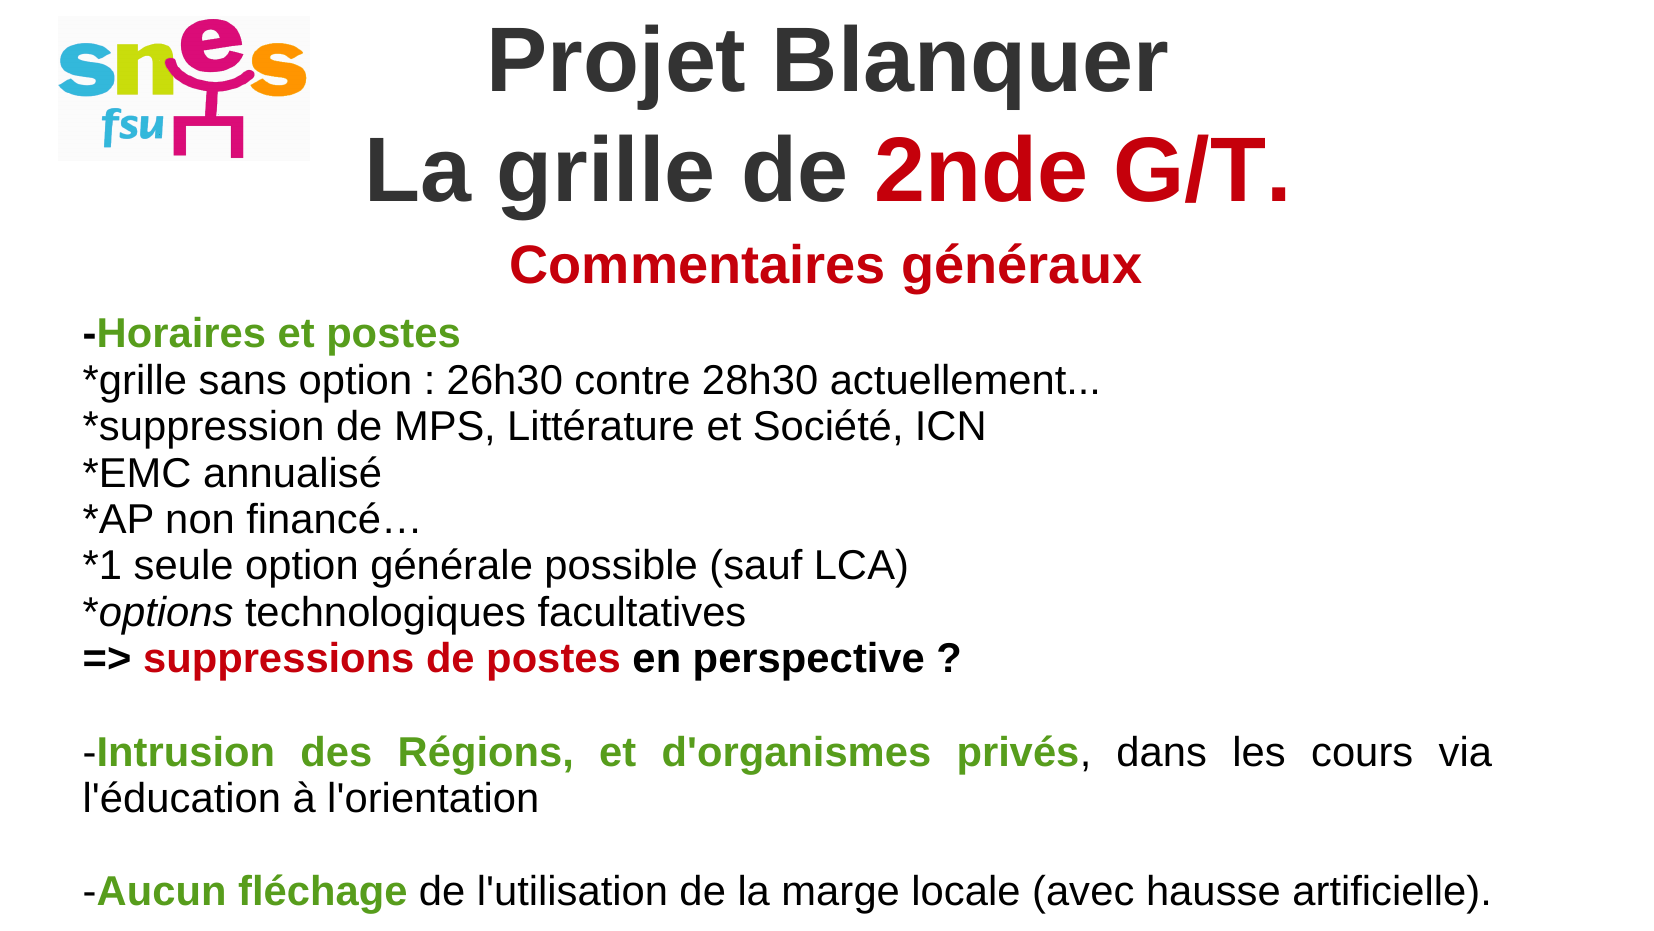

# Projet Blanquer La grille de 2nde G/T.
Commentaires généraux
-Horaires et postes
*grille sans option : 26h30 contre 28h30 actuellement...
*suppression de MPS, Littérature et Société, ICN
*EMC annualisé
*AP non financé…
*1 seule option générale possible (sauf LCA)
*options technologiques facultatives
=> suppressions de postes en perspective ?
-Intrusion des Régions, et d'organismes privés, dans les cours via l'éducation à l'orientation
-Aucun fléchage de l'utilisation de la marge locale (avec hausse artificielle).